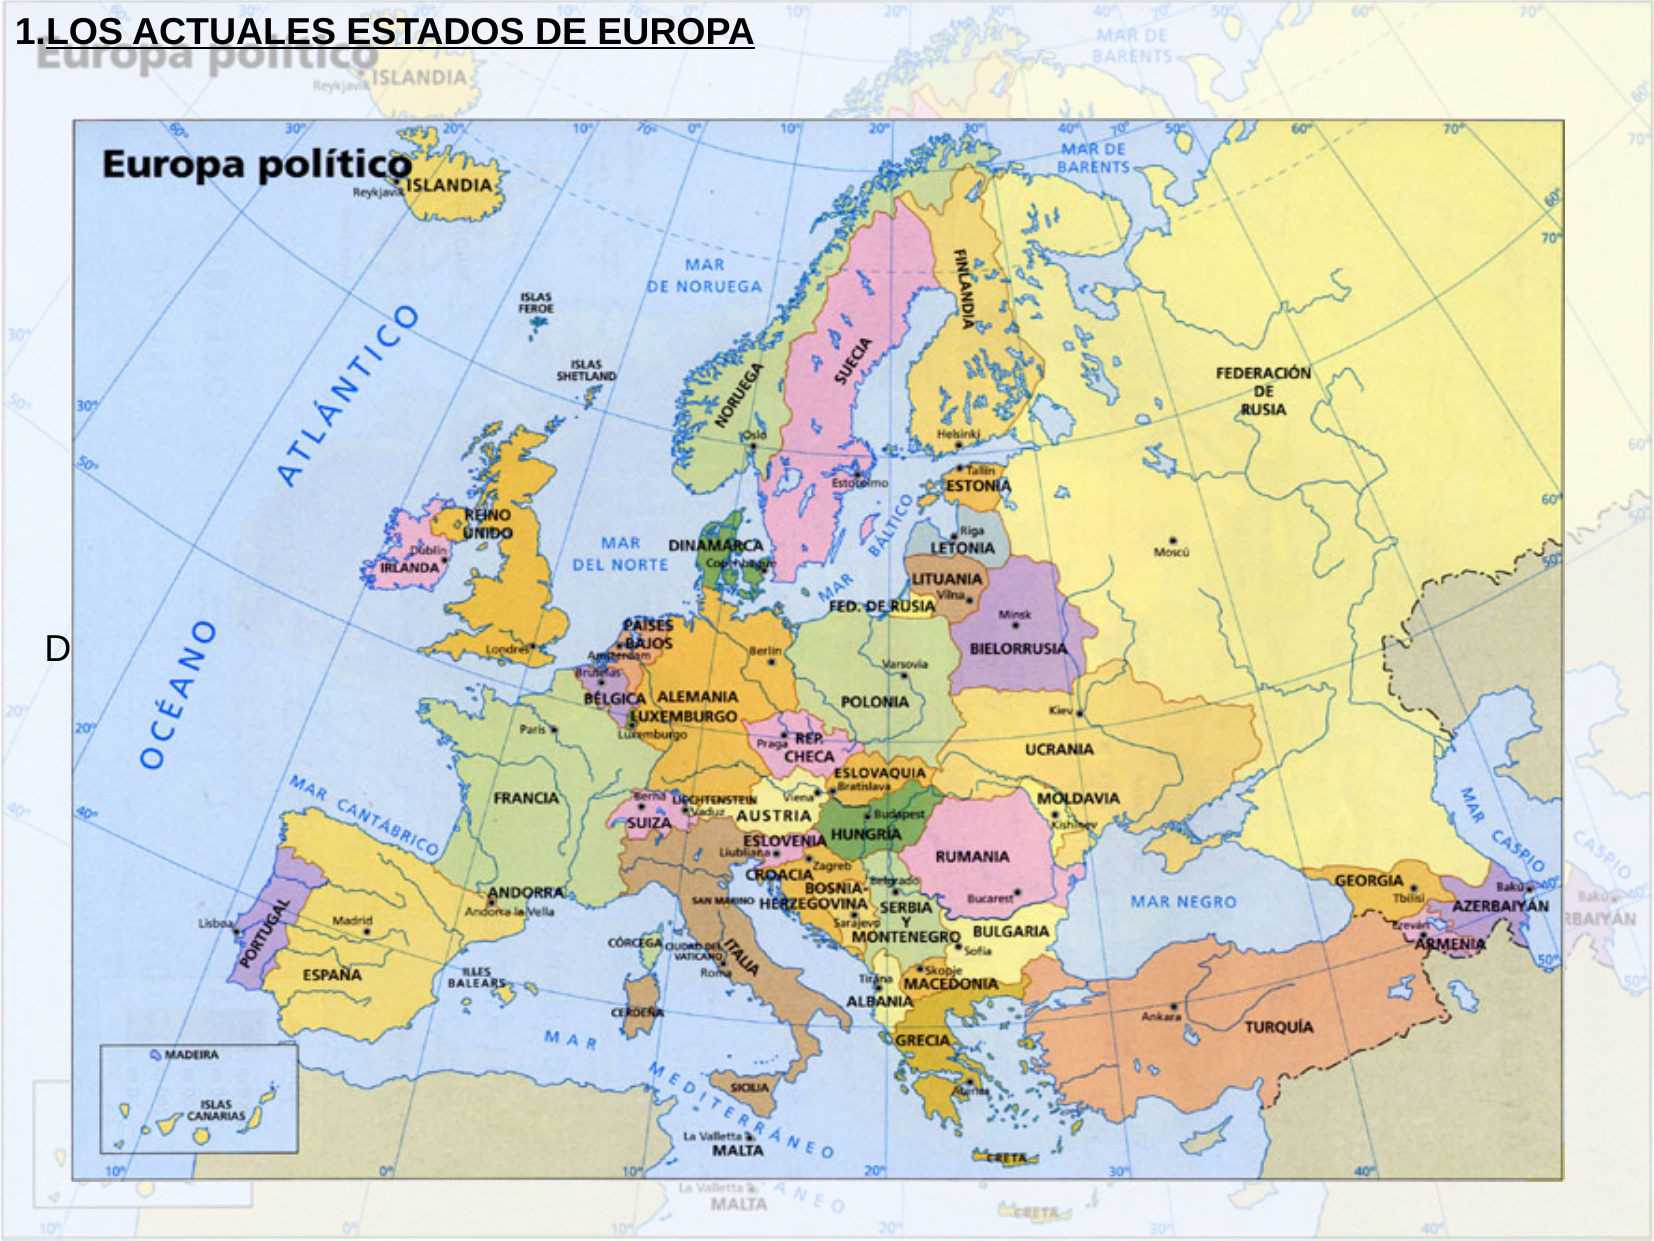

1.LOS ACTUALES ESTADOS DE EUROPA
Historia
Extensión
Situación
Diversidad
Forma
Población
Riqueza